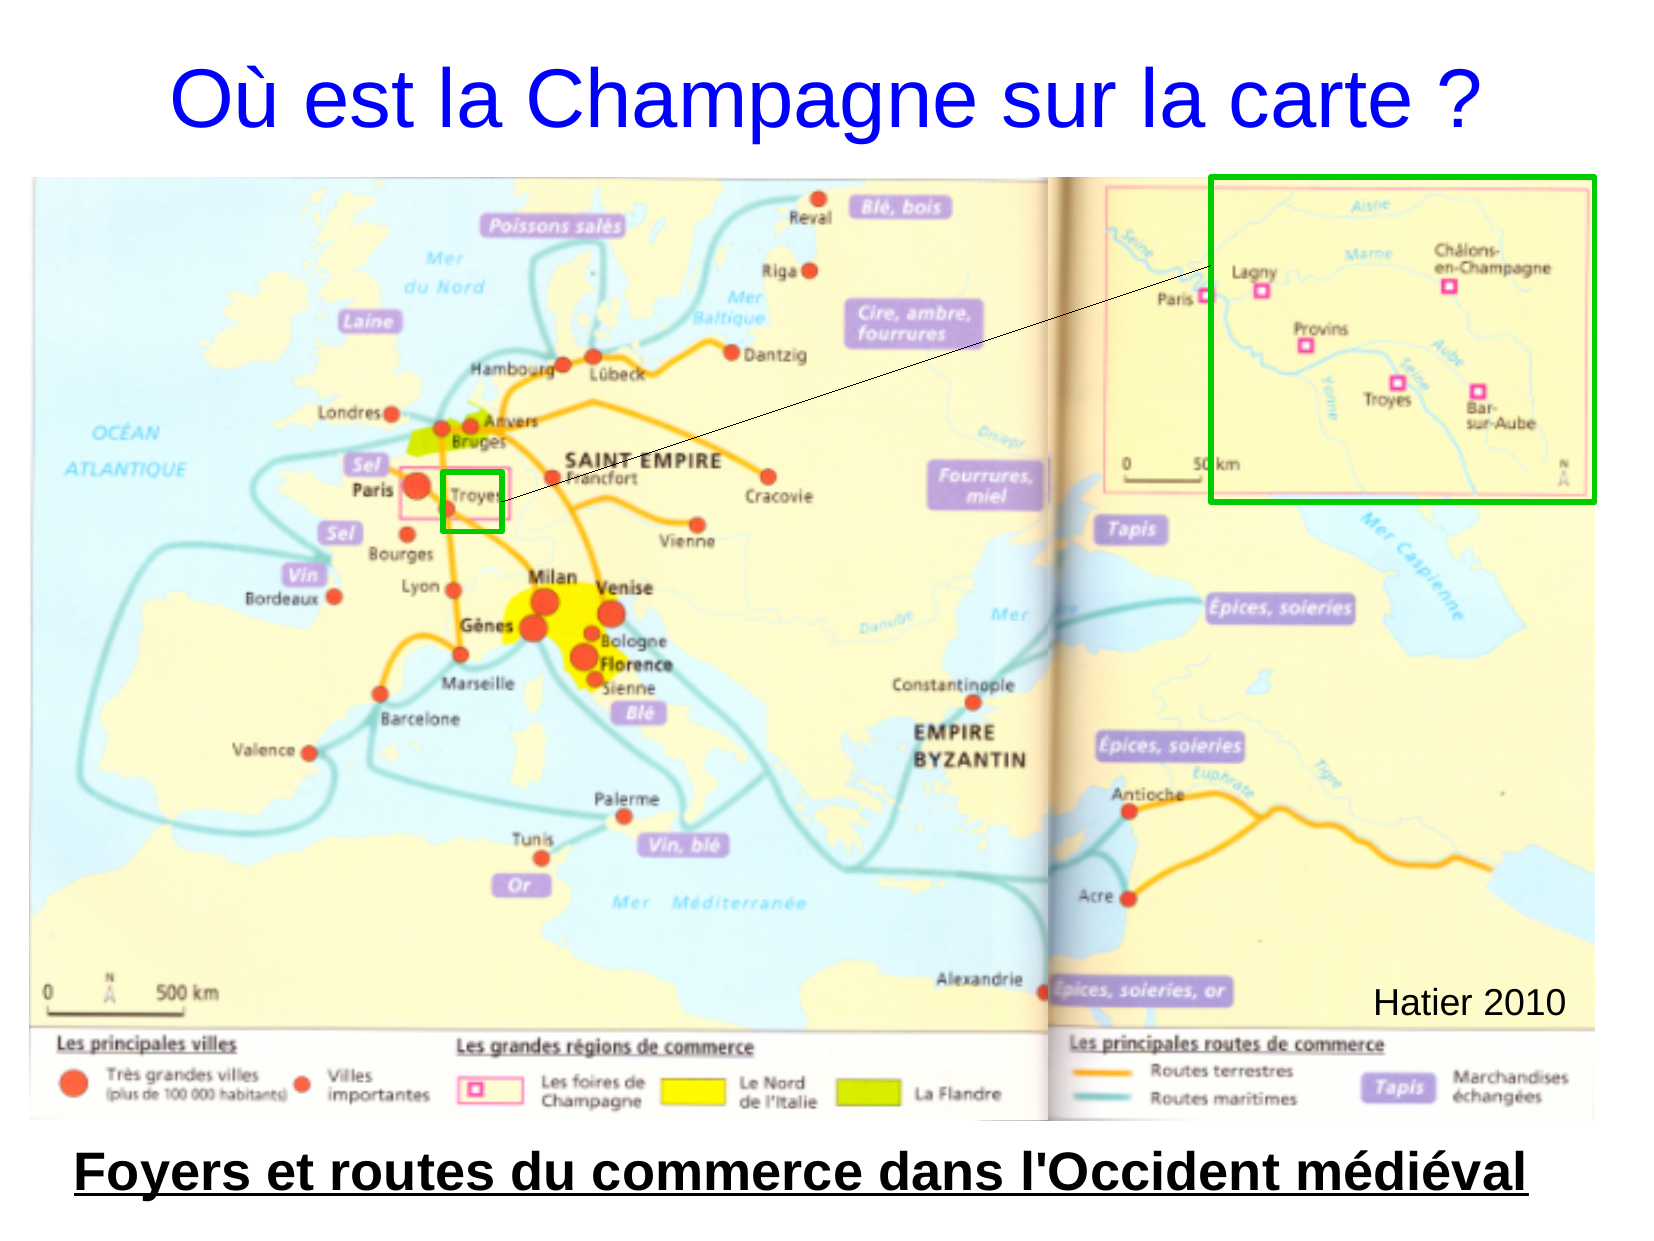

# Où est la Champagne sur la carte ?
Hatier 2010
Foyers et routes du commerce dans l'Occident médiéval